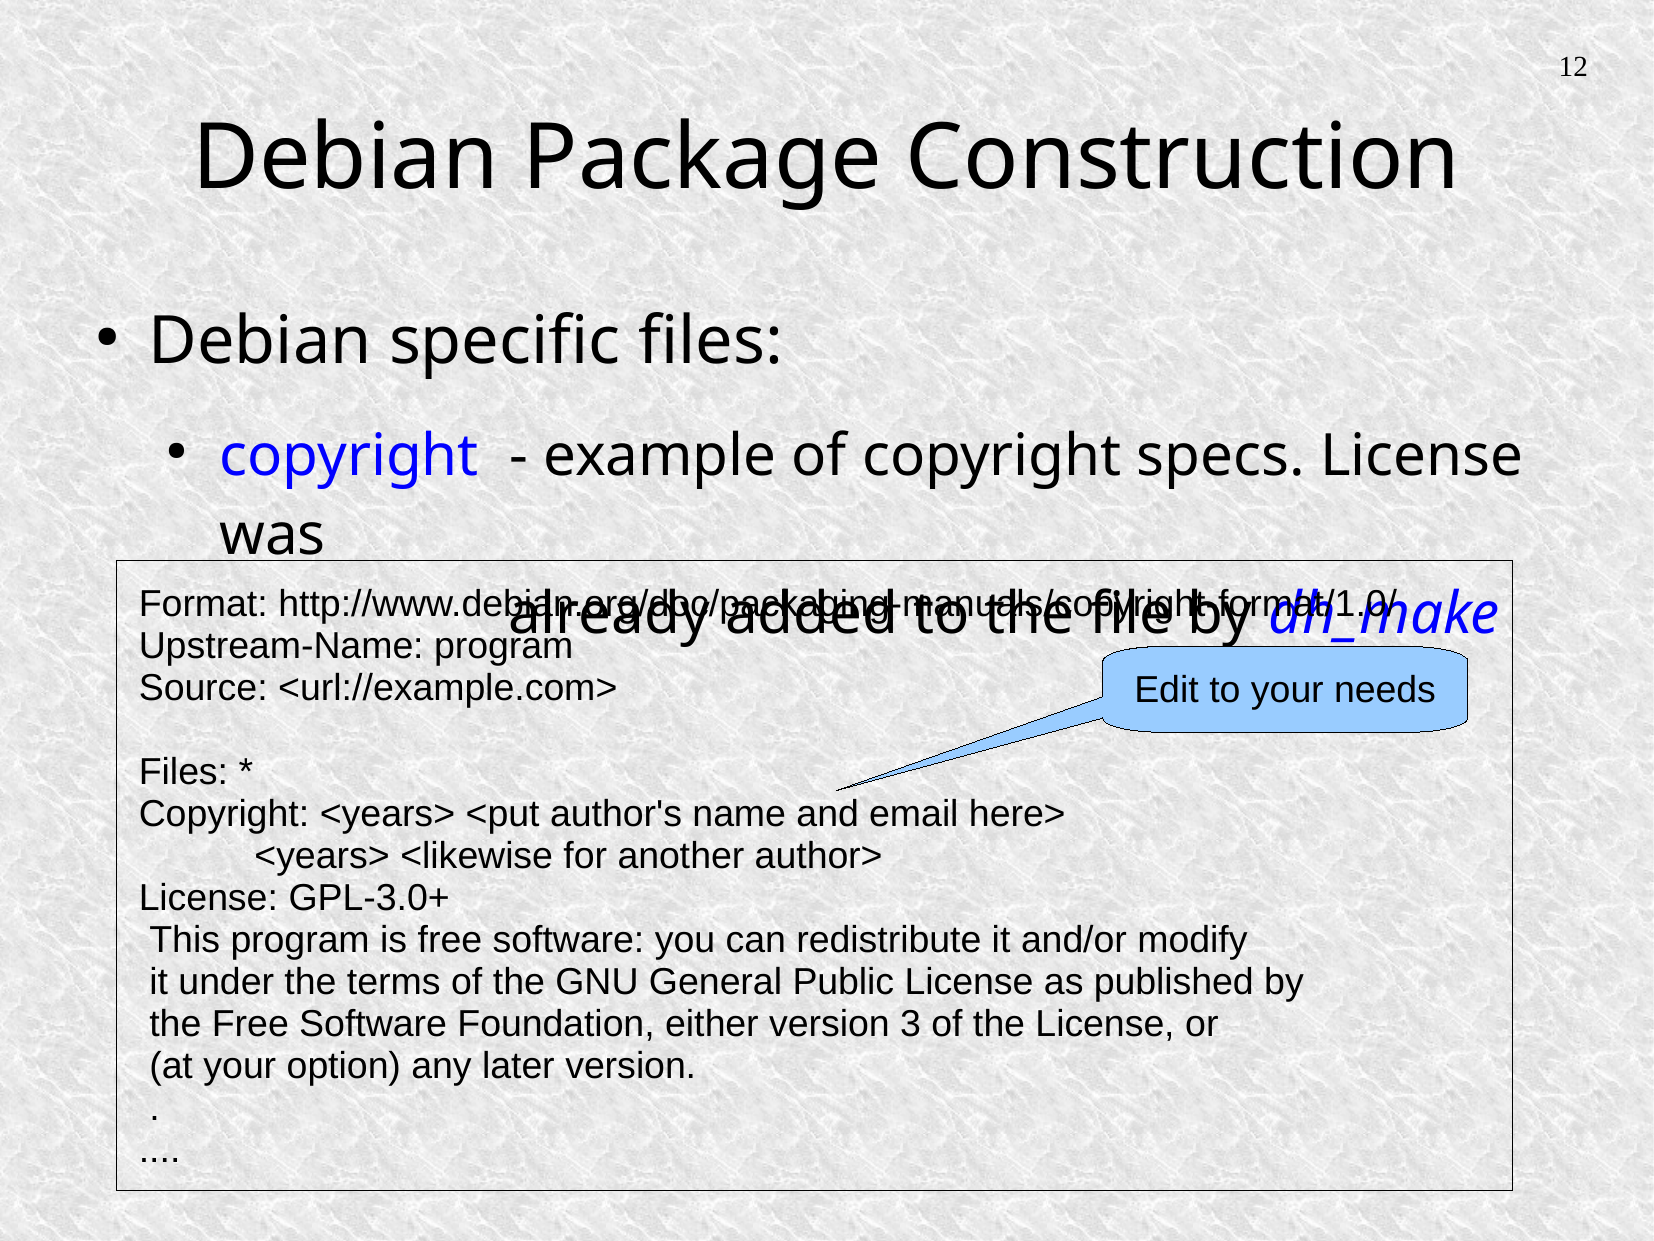

12
# Debian Package Construction
Debian specific files:
copyright - example of copyright specs. License was
 already added to the file by dh_make
Format: http://www.debian.org/doc/packaging-manuals/copyright-format/1.0/
Upstream-Name: program
Source: <url://example.com>
Files: *
Copyright: <years> <put author's name and email here>
 <years> <likewise for another author>
License: GPL-3.0+
 This program is free software: you can redistribute it and/or modify
 it under the terms of the GNU General Public License as published by
 the Free Software Foundation, either version 3 of the License, or
 (at your option) any later version.
 .
....
Edit to your needs